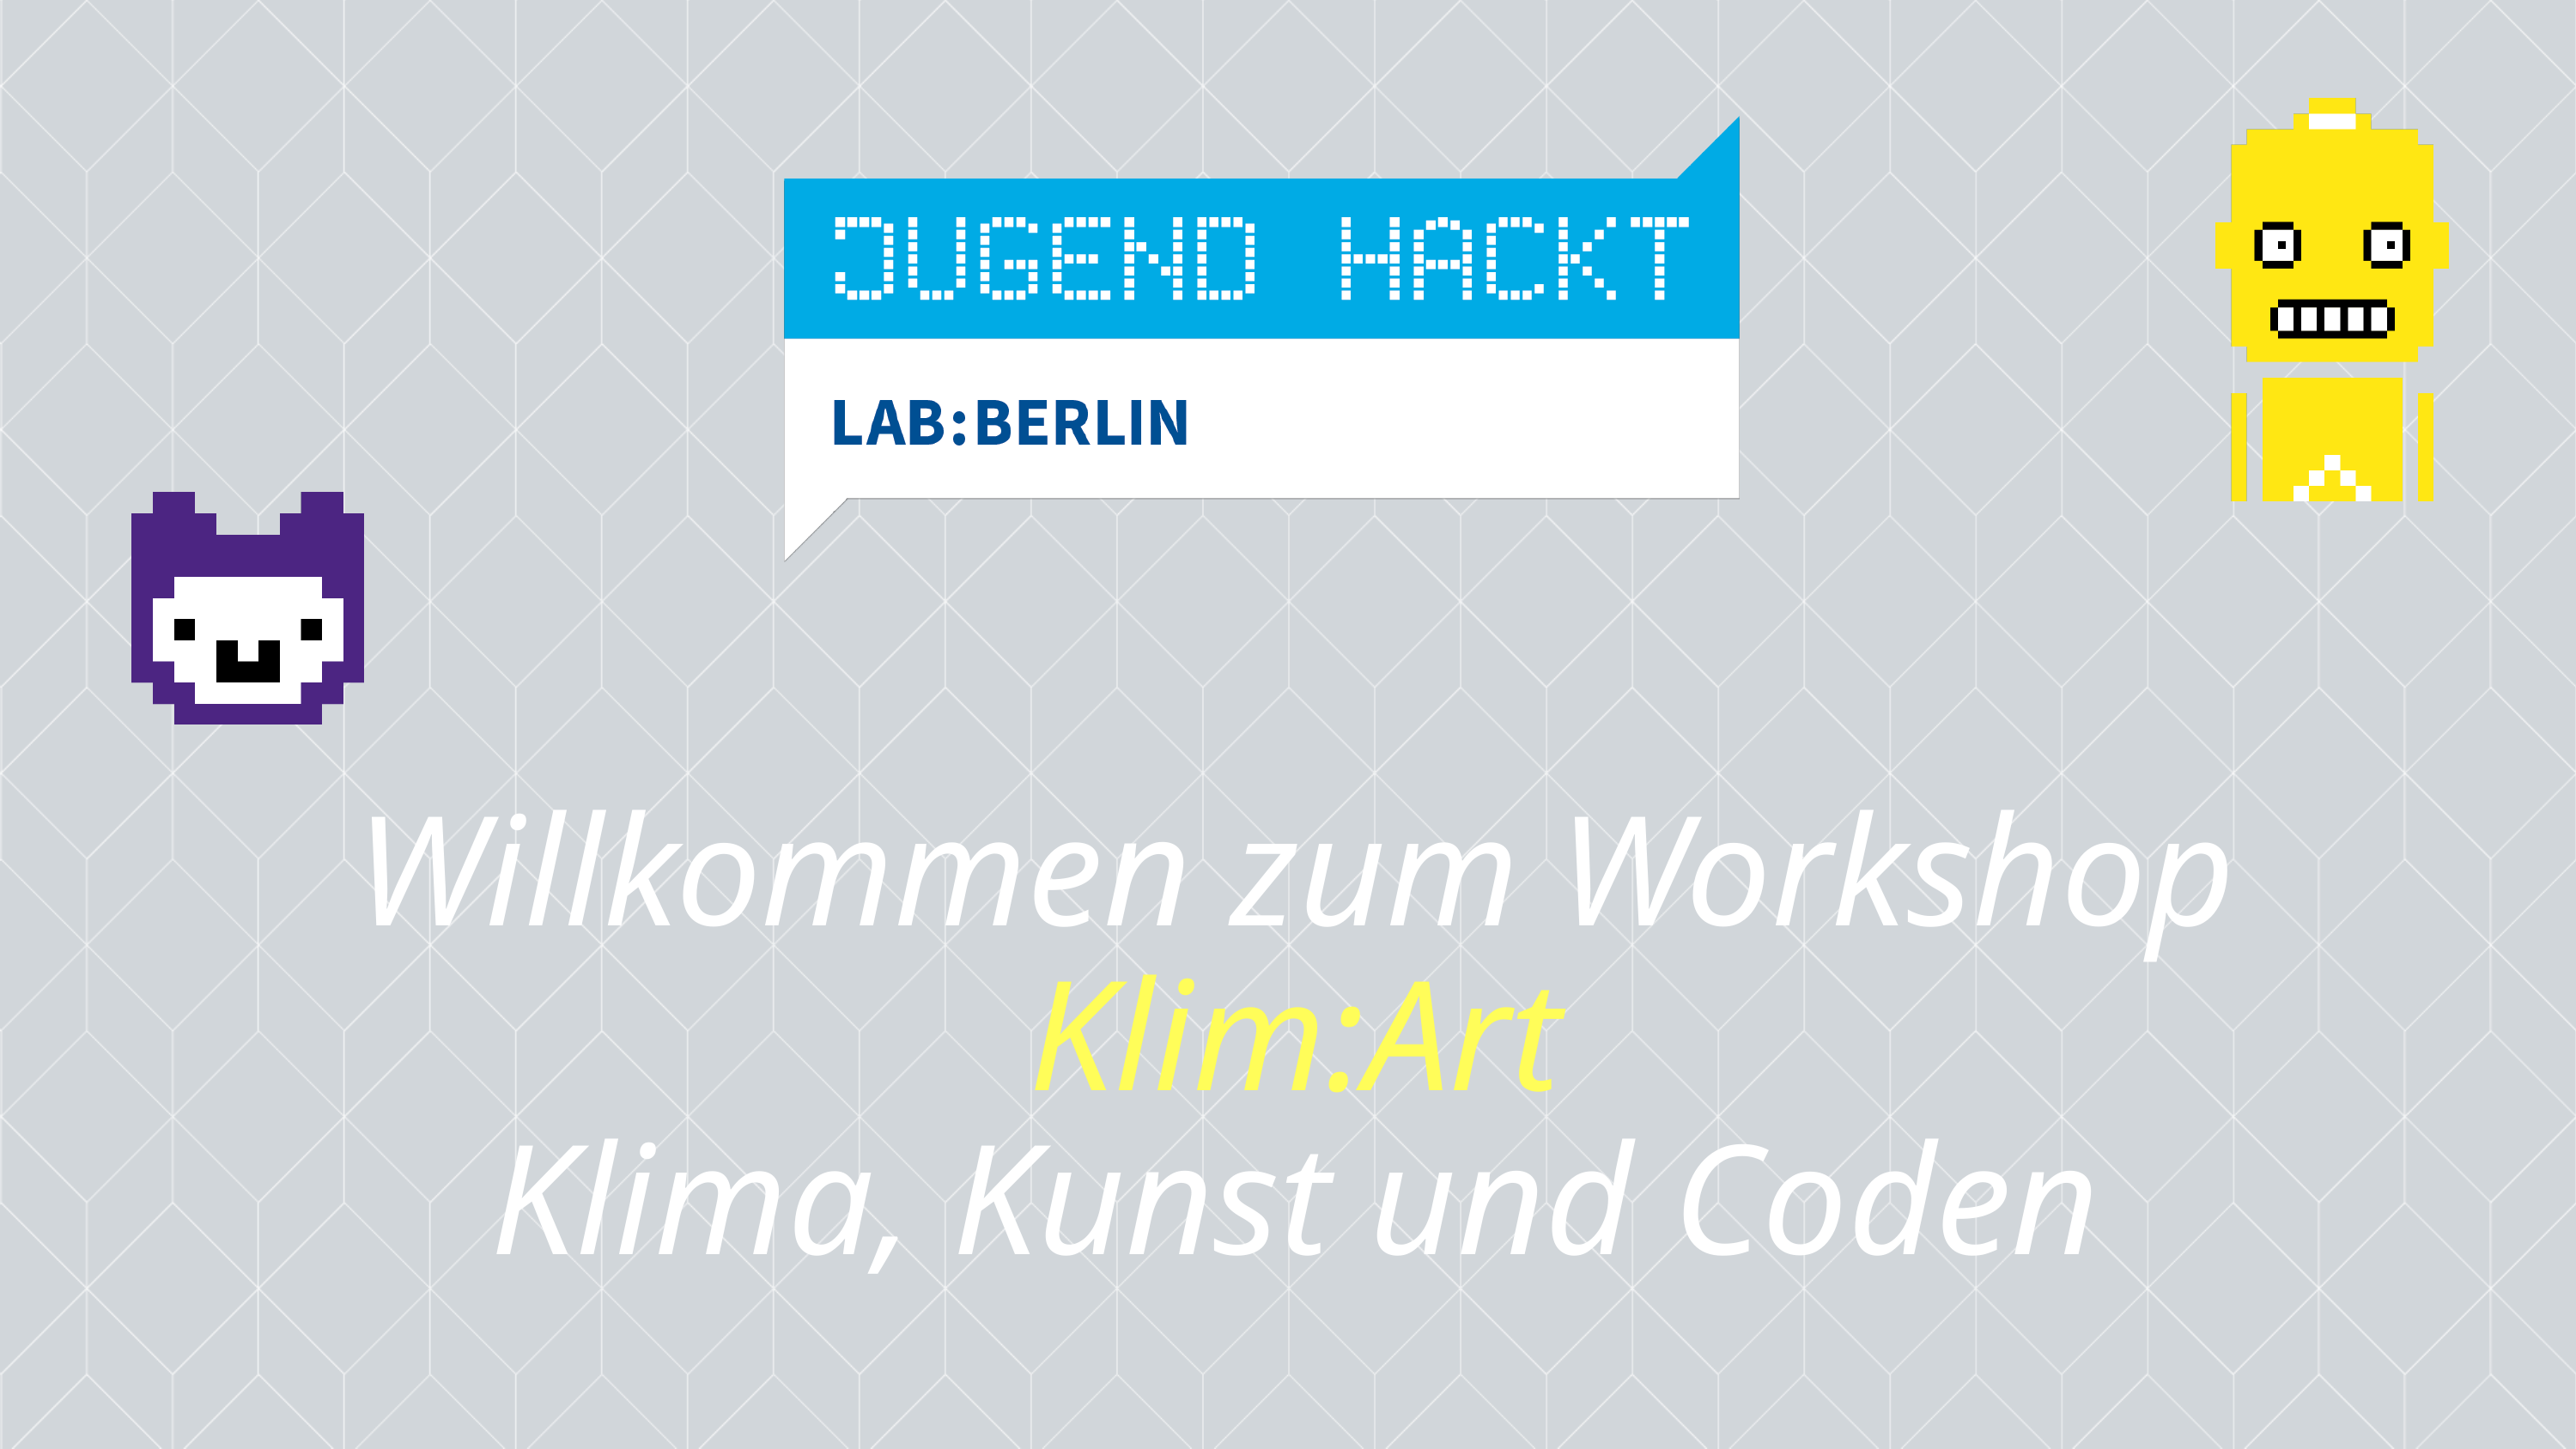

Willkommen zum Workshop
Klim:Art
Klima, Kunst und Coden